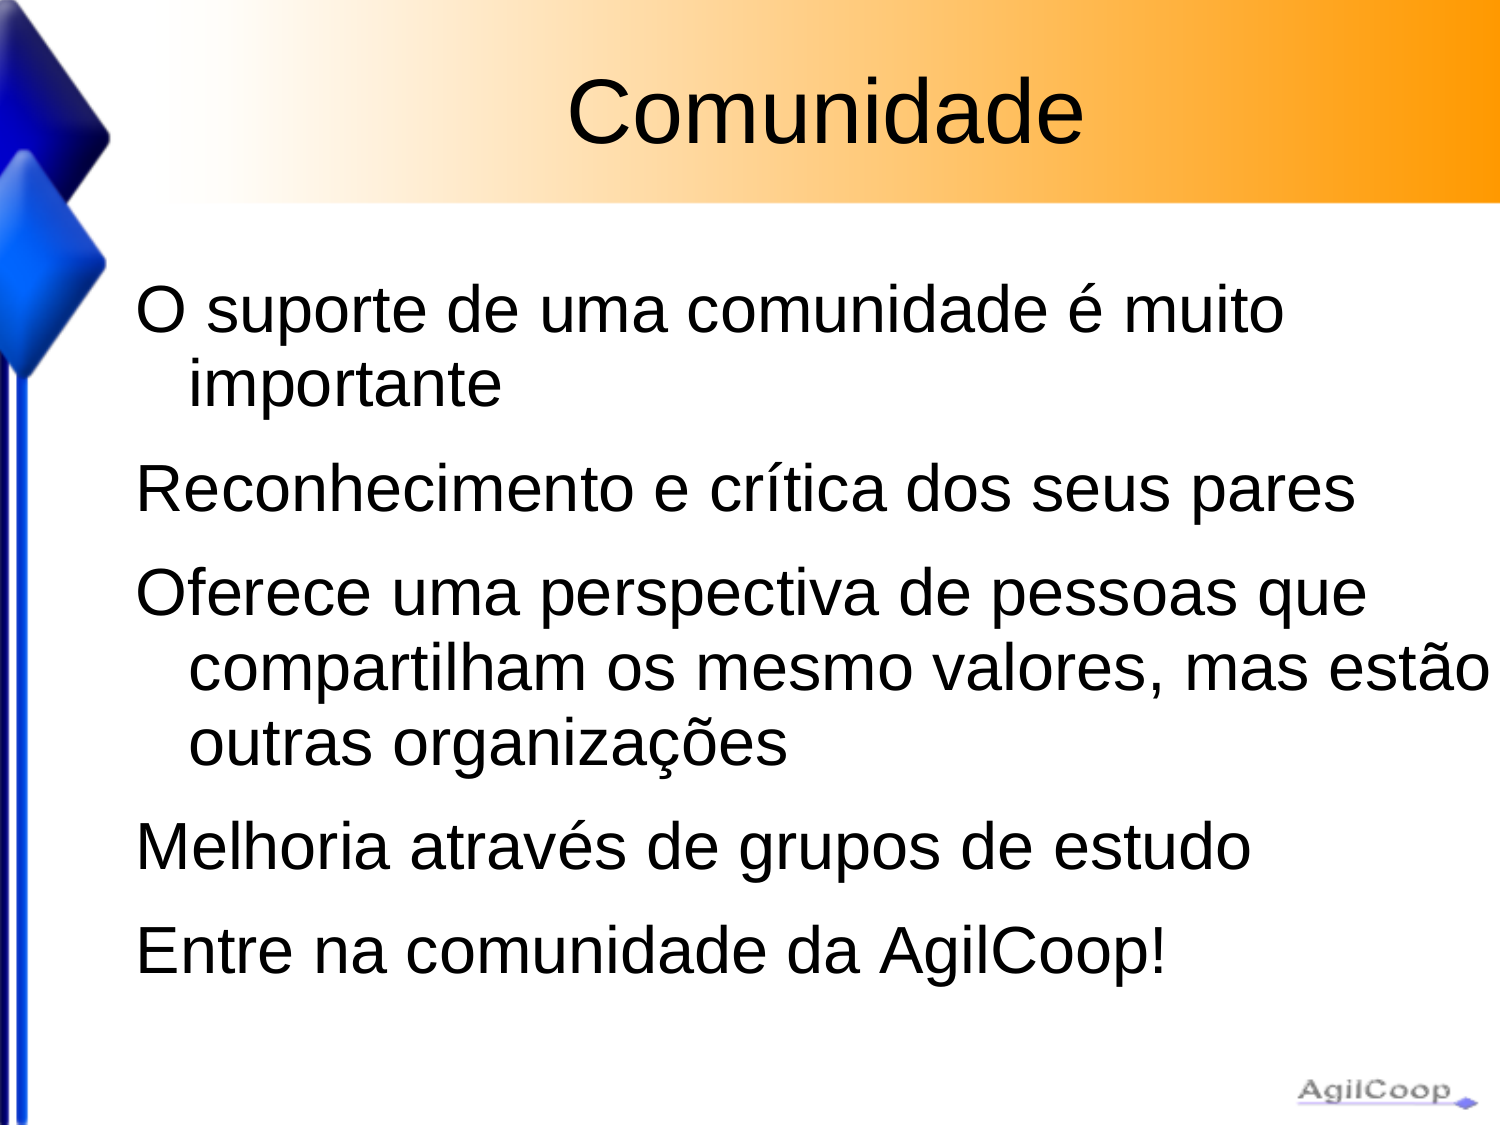

# Comunidade
O suporte de uma comunidade é muito importante
Reconhecimento e crítica dos seus pares
Oferece uma perspectiva de pessoas que compartilham os mesmo valores, mas estão em outras organizações
Melhoria através de grupos de estudo
Entre na comunidade da AgilCoop!
Copyleft AgilCoop 2007
62